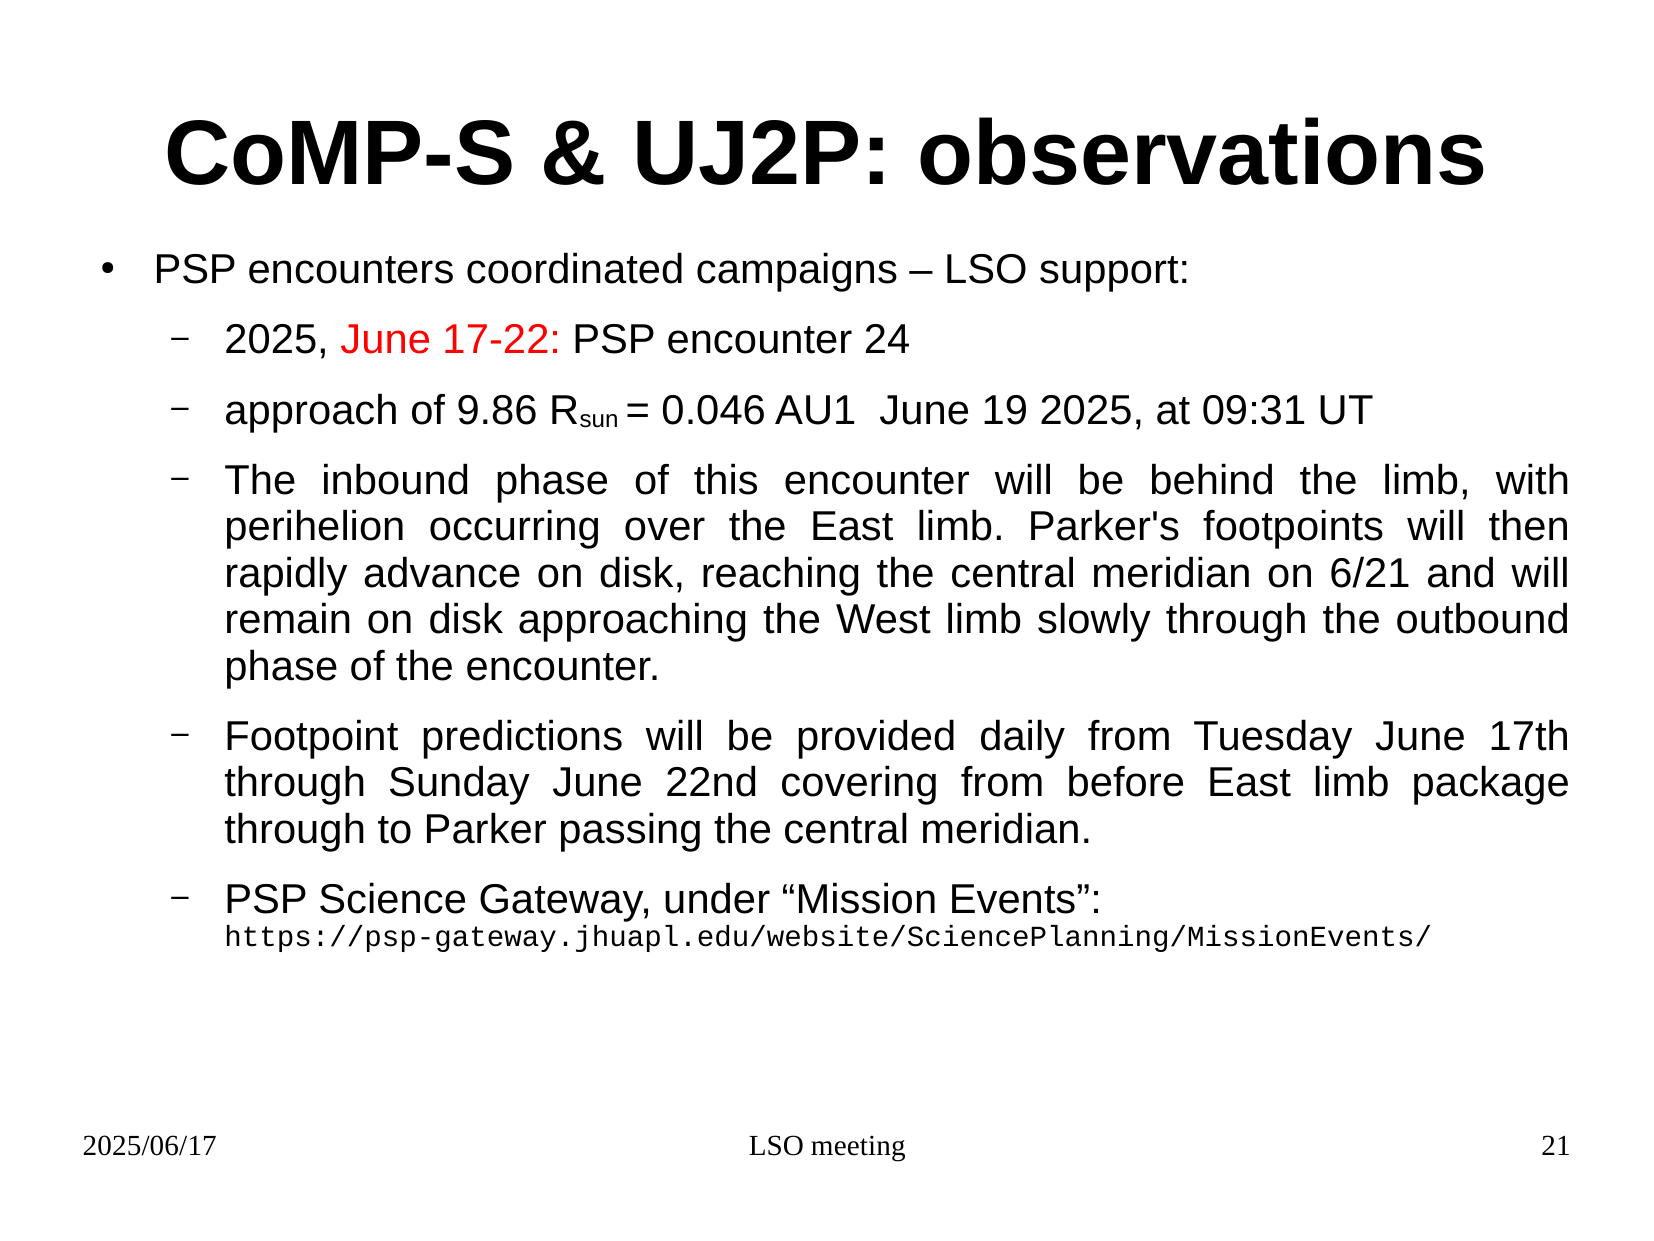

# CoMP-S & UJ2P: observations
PSP encounters coordinated campaigns – LSO support:
2025, June 17-22: PSP encounter 24
approach of 9.86 Rsun = 0.046 AU1 June 19 2025, at 09:31 UT
The inbound phase of this encounter will be behind the limb, with perihelion occurring over the East limb. Parker's footpoints will then rapidly advance on disk, reaching the central meridian on 6/21 and will remain on disk approaching the West limb slowly through the outbound phase of the encounter.
Footpoint predictions will be provided daily from Tuesday June 17th through Sunday June 22nd covering from before East limb package through to Parker passing the central meridian.
PSP Science Gateway, under “Mission Events”: https://psp-gateway.jhuapl.edu/website/SciencePlanning/MissionEvents/
2025/06/17
LSO meeting
21